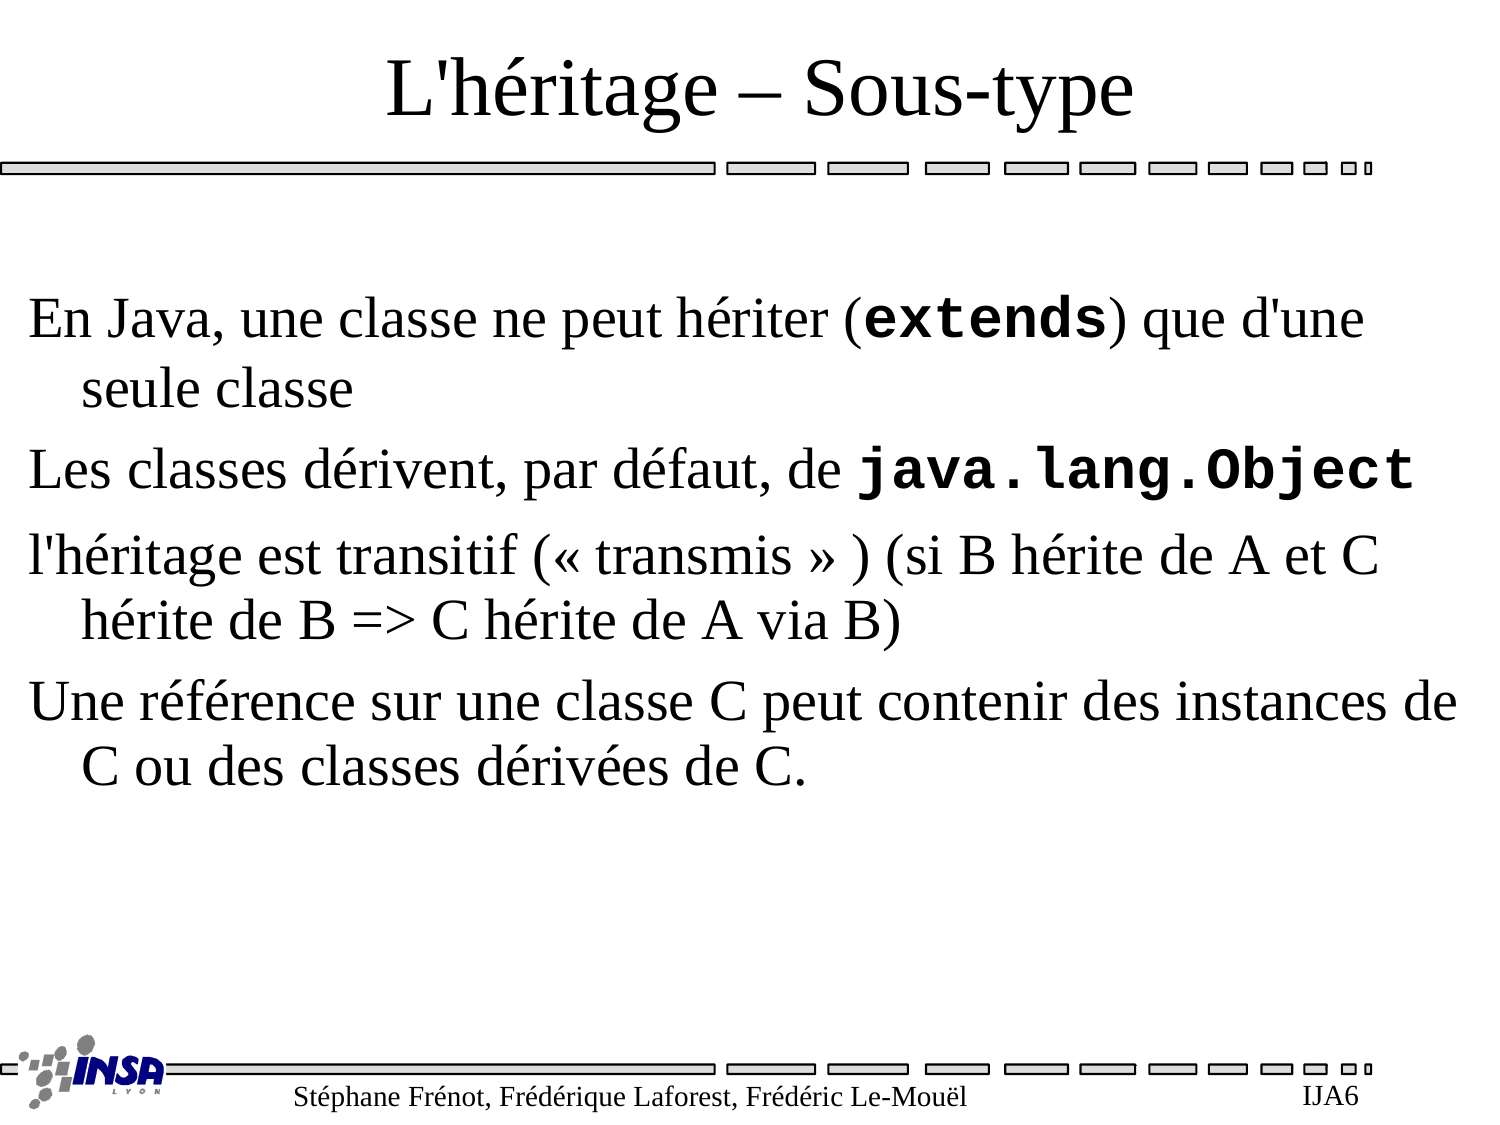

# L'héritage – Sous-type
En Java, une classe ne peut hériter (extends) que d'une seule classe
Les classes dérivent, par défaut, de java.lang.Object
l'héritage est transitif (« transmis » ) (si B hérite de A et C hérite de B => C hérite de A via B)
Une référence sur une classe C peut contenir des instances de C ou des classes dérivées de C.